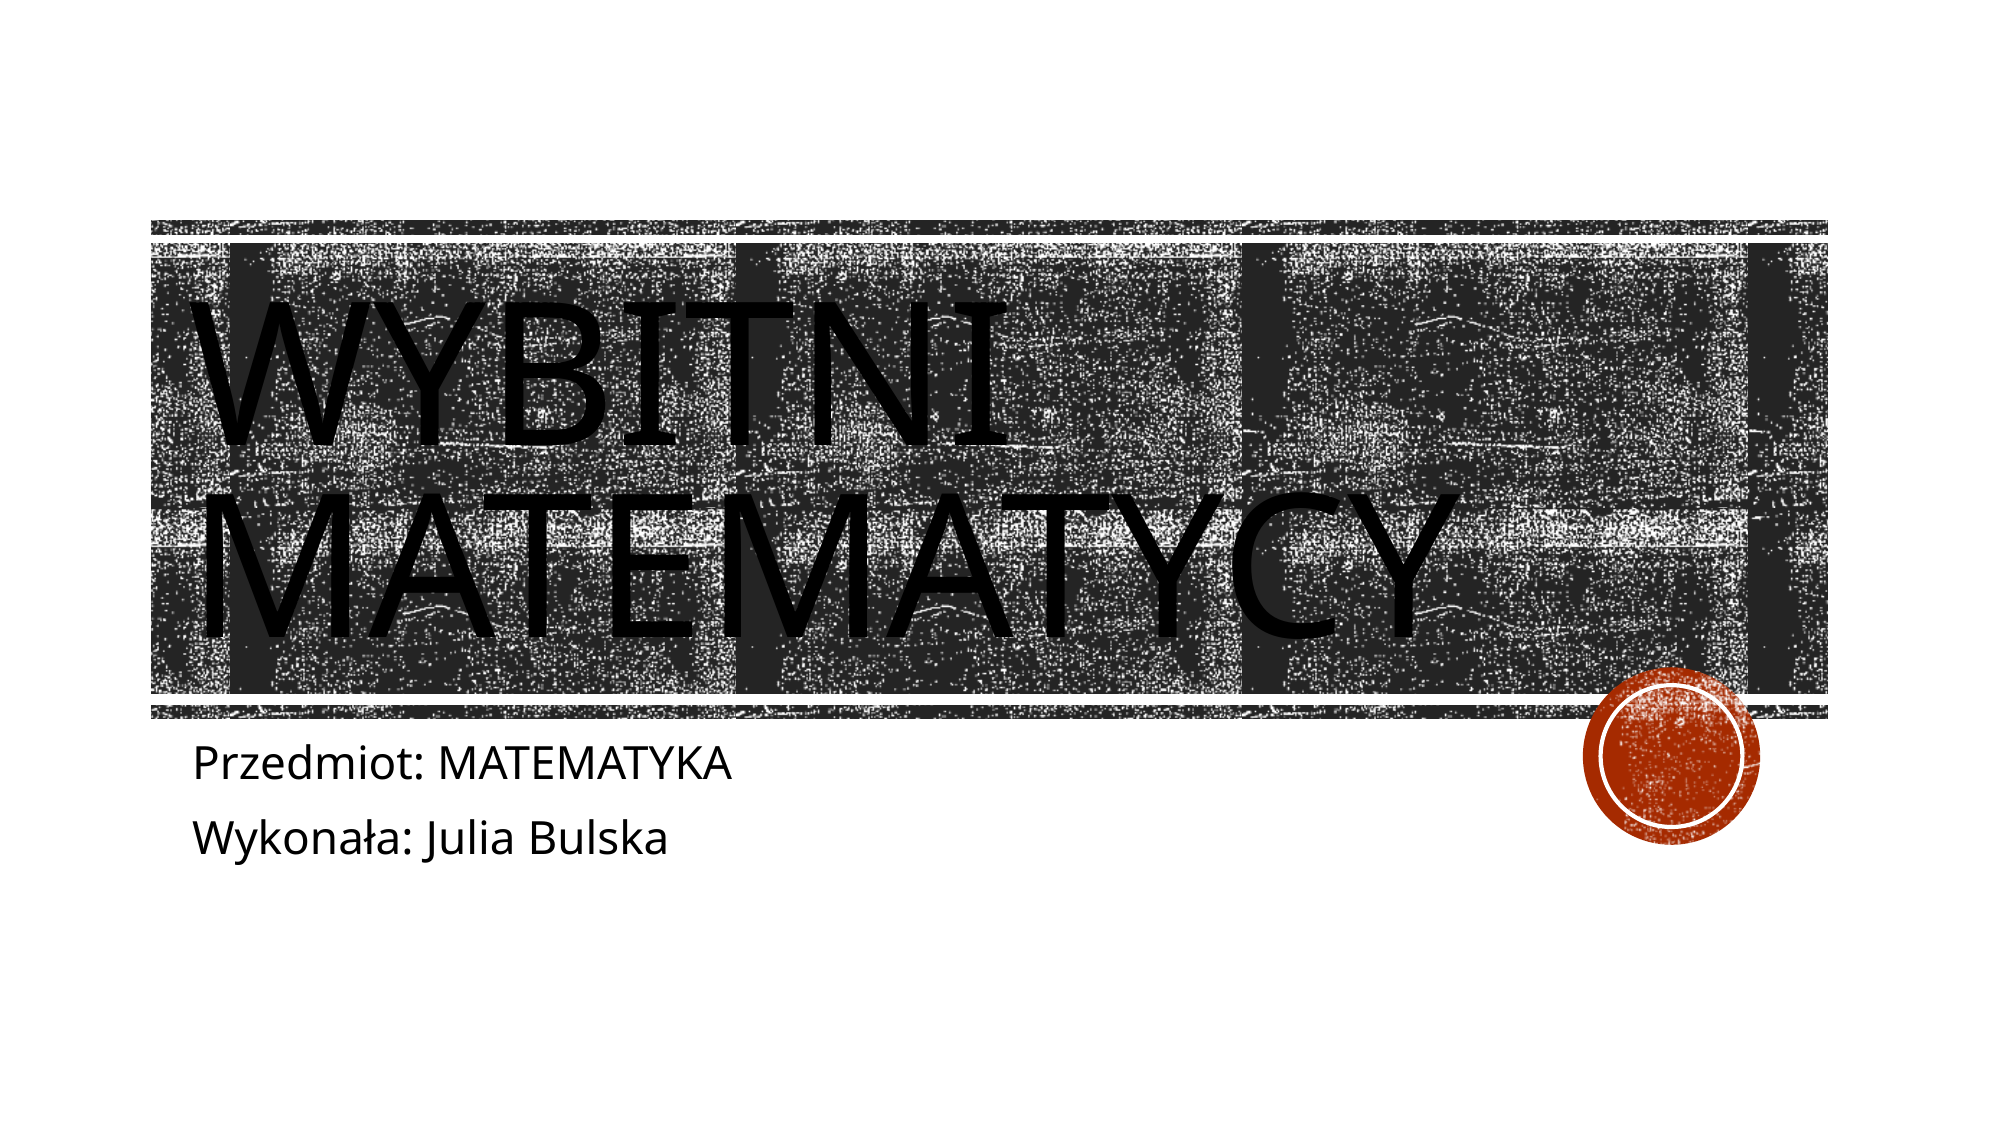

# Wybitni matematycy
Przedmiot: MATEMATYKA
Wykonała: Julia Bulska